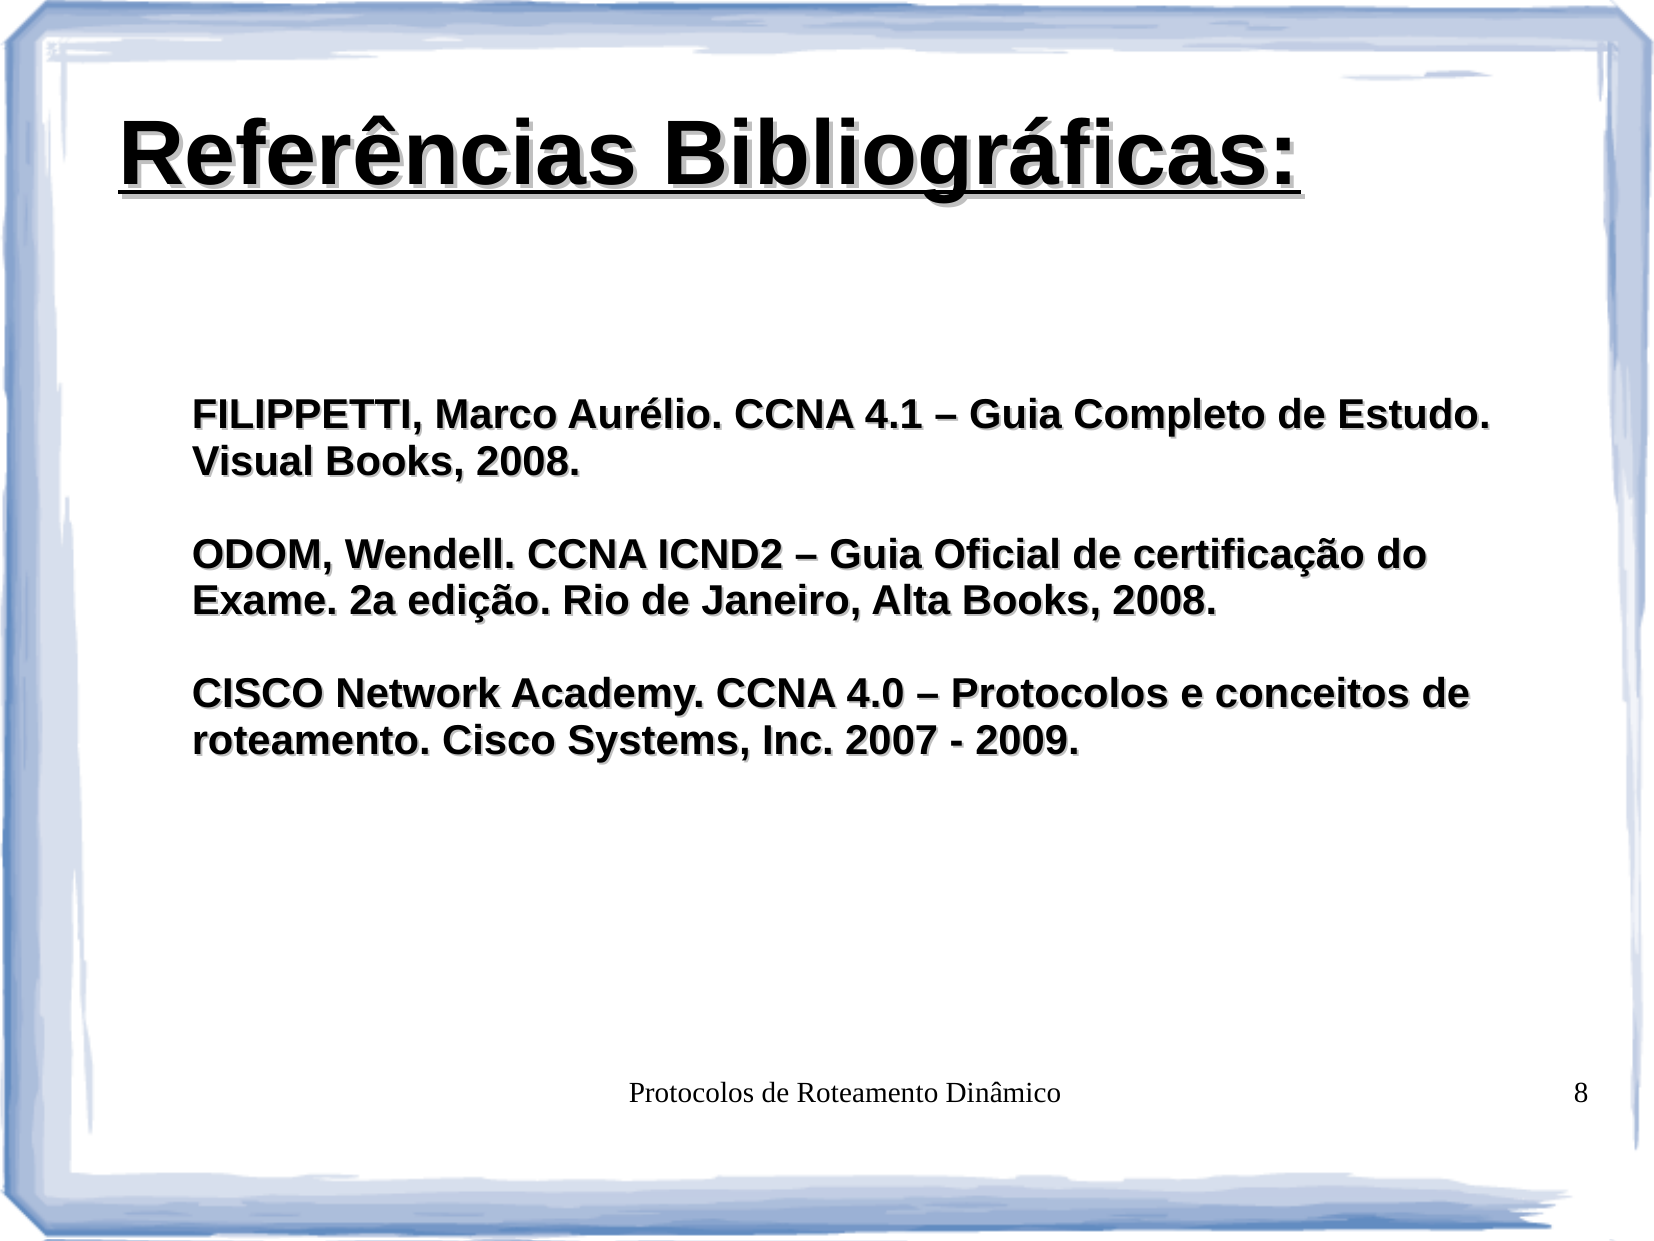

# Referências Bibliográficas:
FILIPPETTI, Marco Aurélio. CCNA 4.1 – Guia Completo de Estudo. Visual Books, 2008.
ODOM, Wendell. CCNA ICND2 – Guia Oficial de certificação do Exame. 2a edição. Rio de Janeiro, Alta Books, 2008.
CISCO Network Academy. CCNA 4.0 – Protocolos e conceitos de roteamento. Cisco Systems, Inc. 2007 - 2009.
Protocolos de Roteamento Dinâmico
8